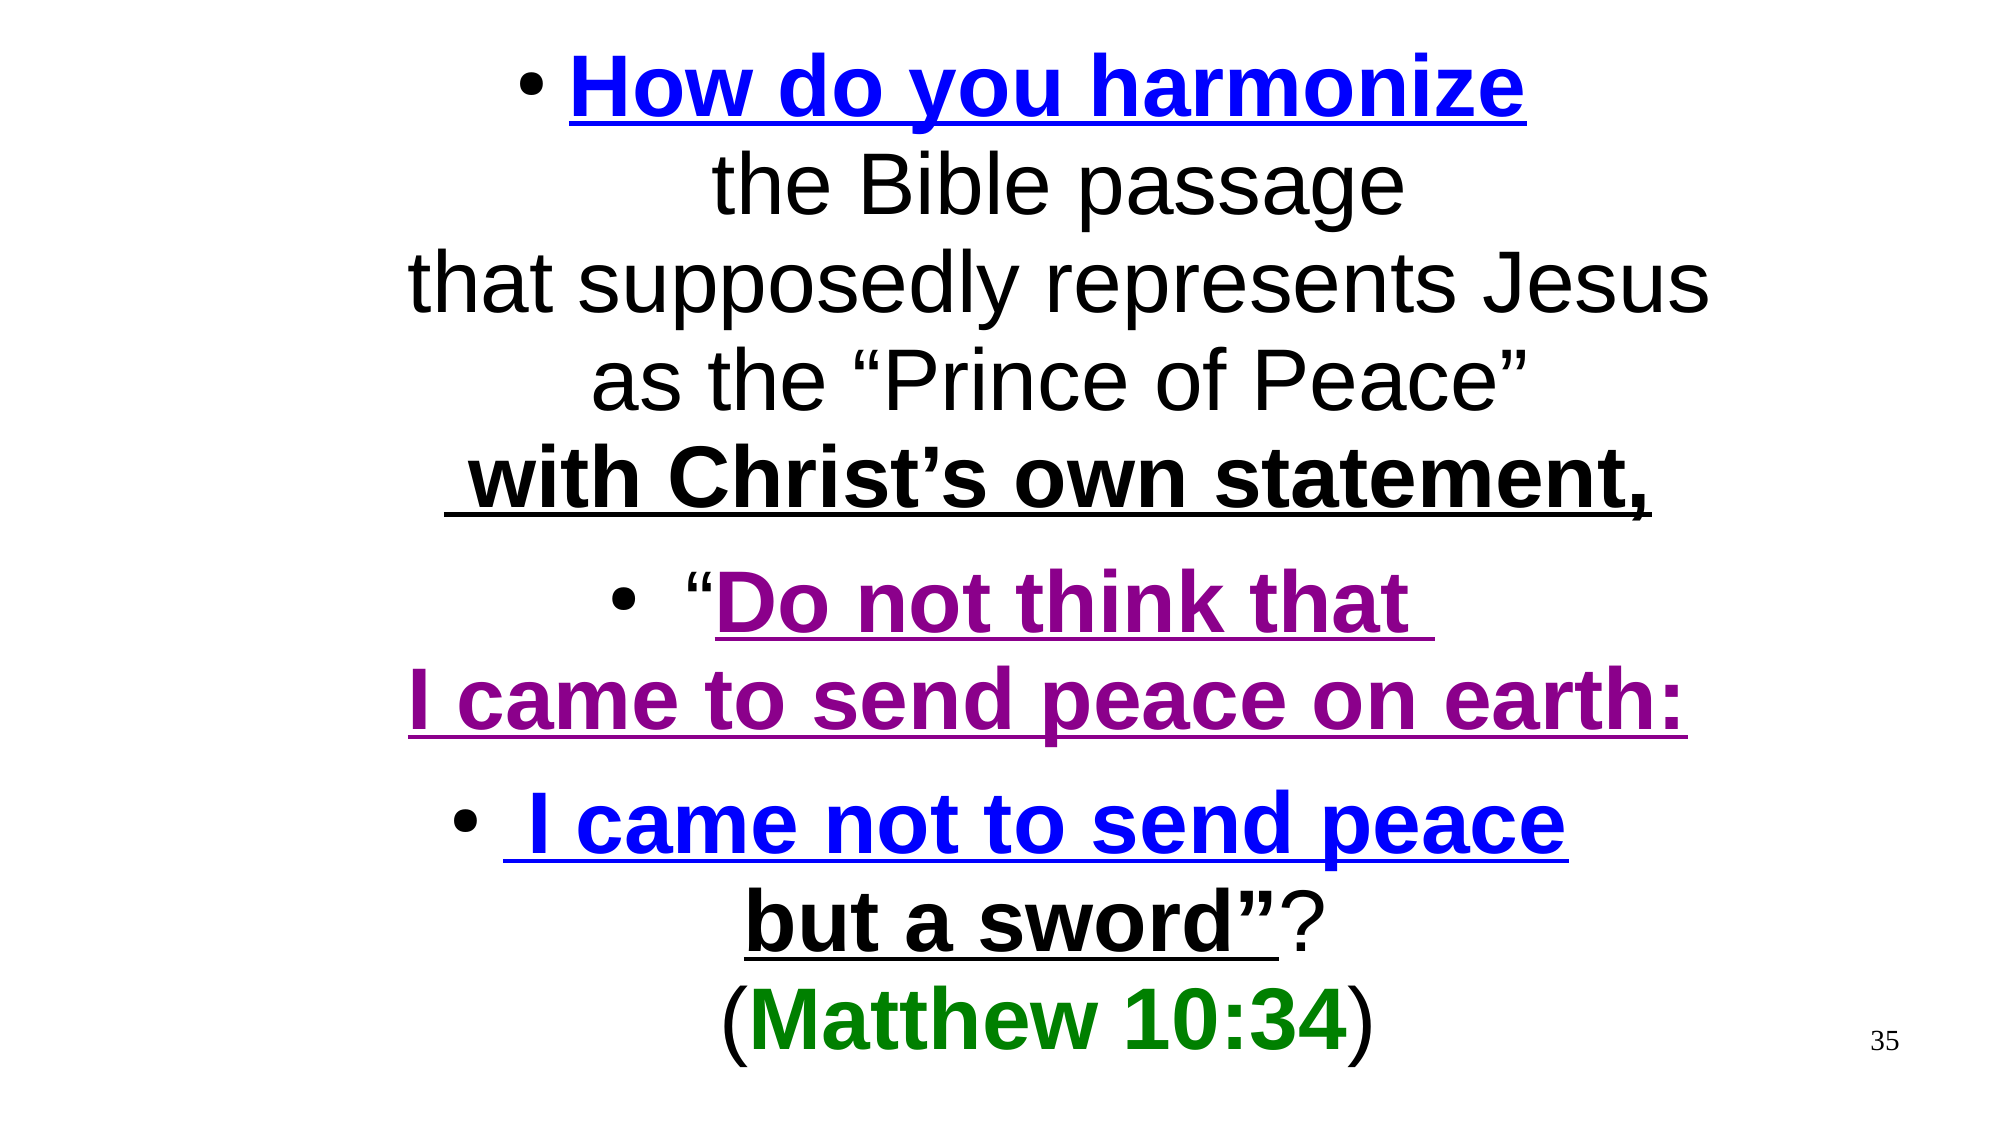

# How do you harmonize the Bible passage that supposedly represents Jesus as the “Prince of Peace” with Christ’s own statement,
 “Do not think that
I came to send peace on earth:
 I came not to send peace
but a sword”?
(Matthew 10:34)
35